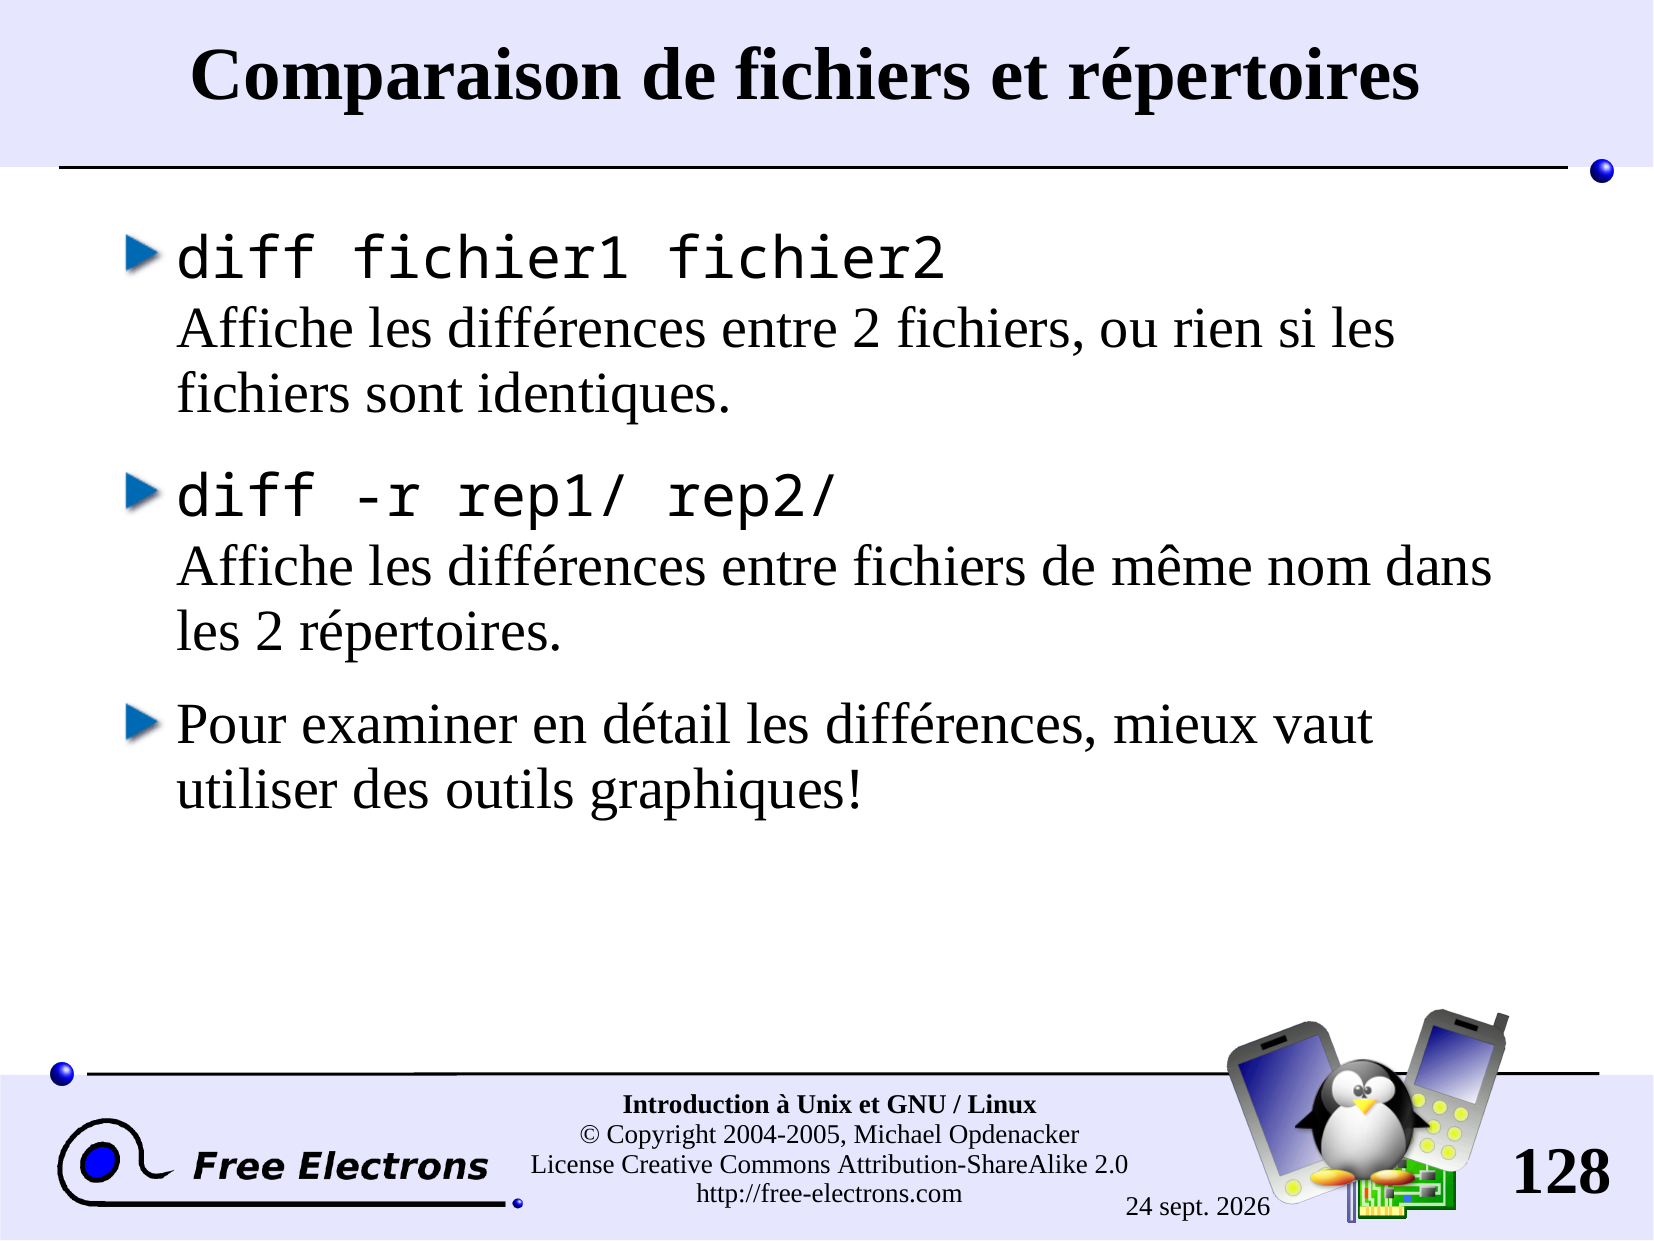

# Comparaison de fichiers et répertoires
diff fichier1 fichier2
Affiche les différences entre 2 fichiers, ou rien si les fichiers sont identiques.
diff -r rep1/ rep2/
Affiche les différences entre fichiers de même nom dans les 2 répertoires.
Pour examiner en détail les différences, mieux vaut utiliser des outils graphiques!